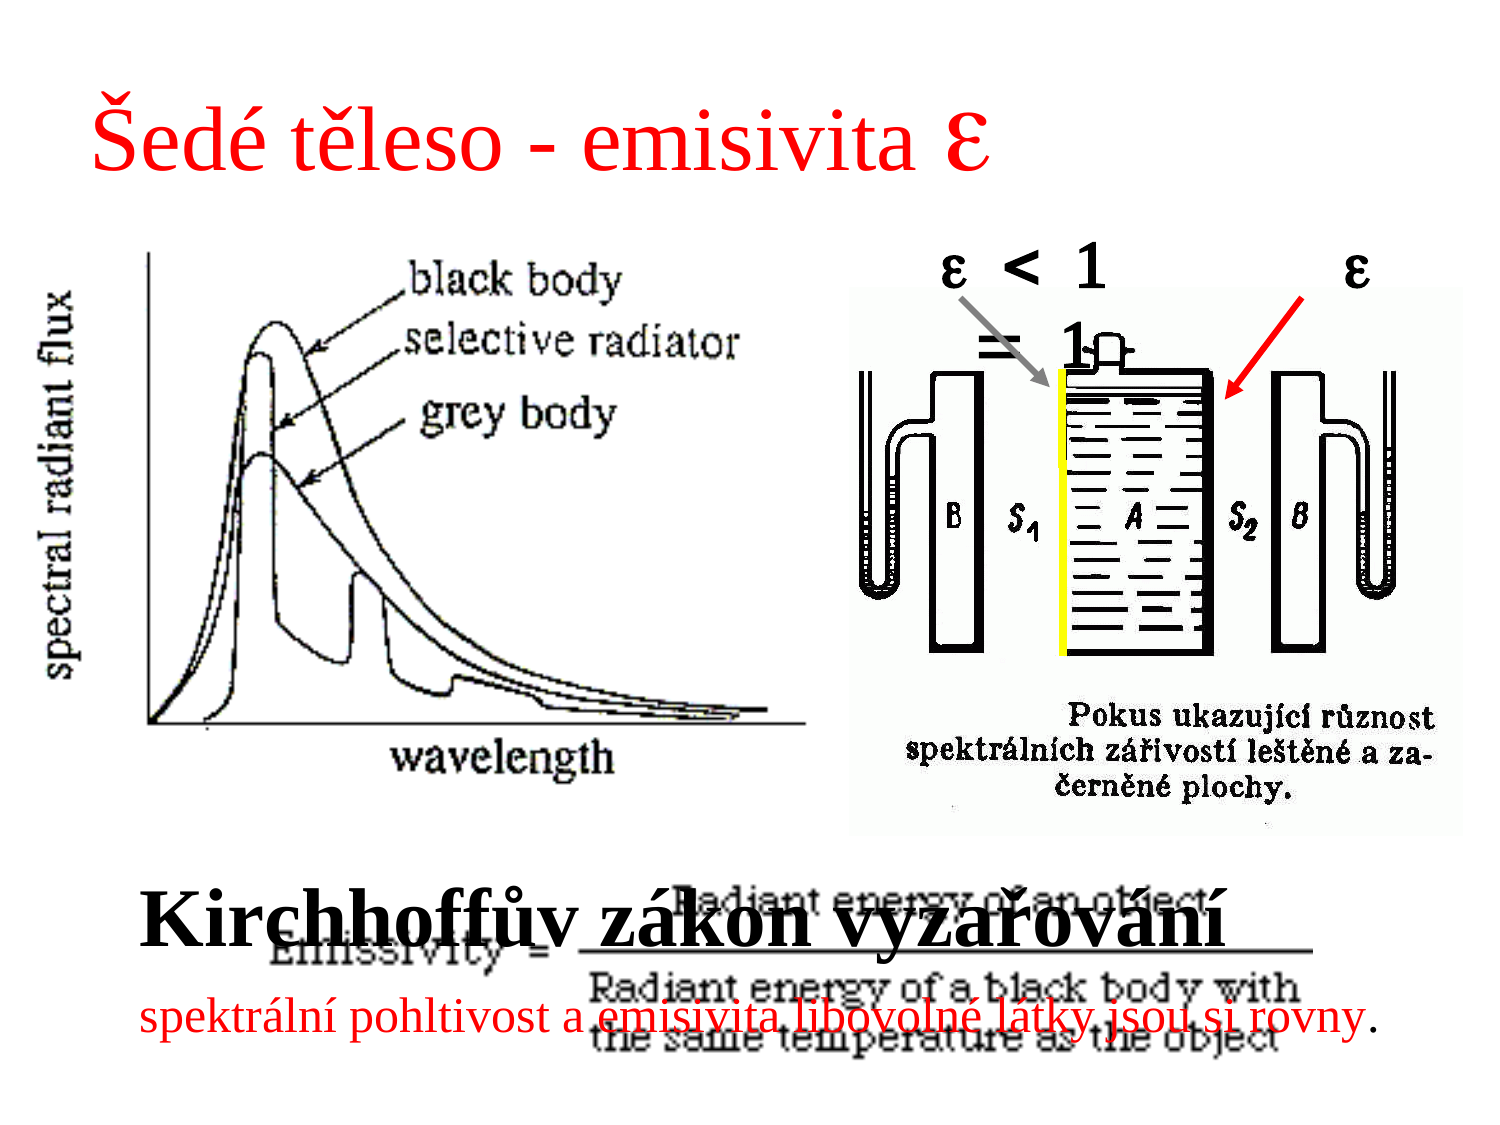

Šedé těleso - emisivita 

Kirchhoffův zákon vyzařování
spektrální pohltivost a emisivita libovolné látky jsou si rovny.